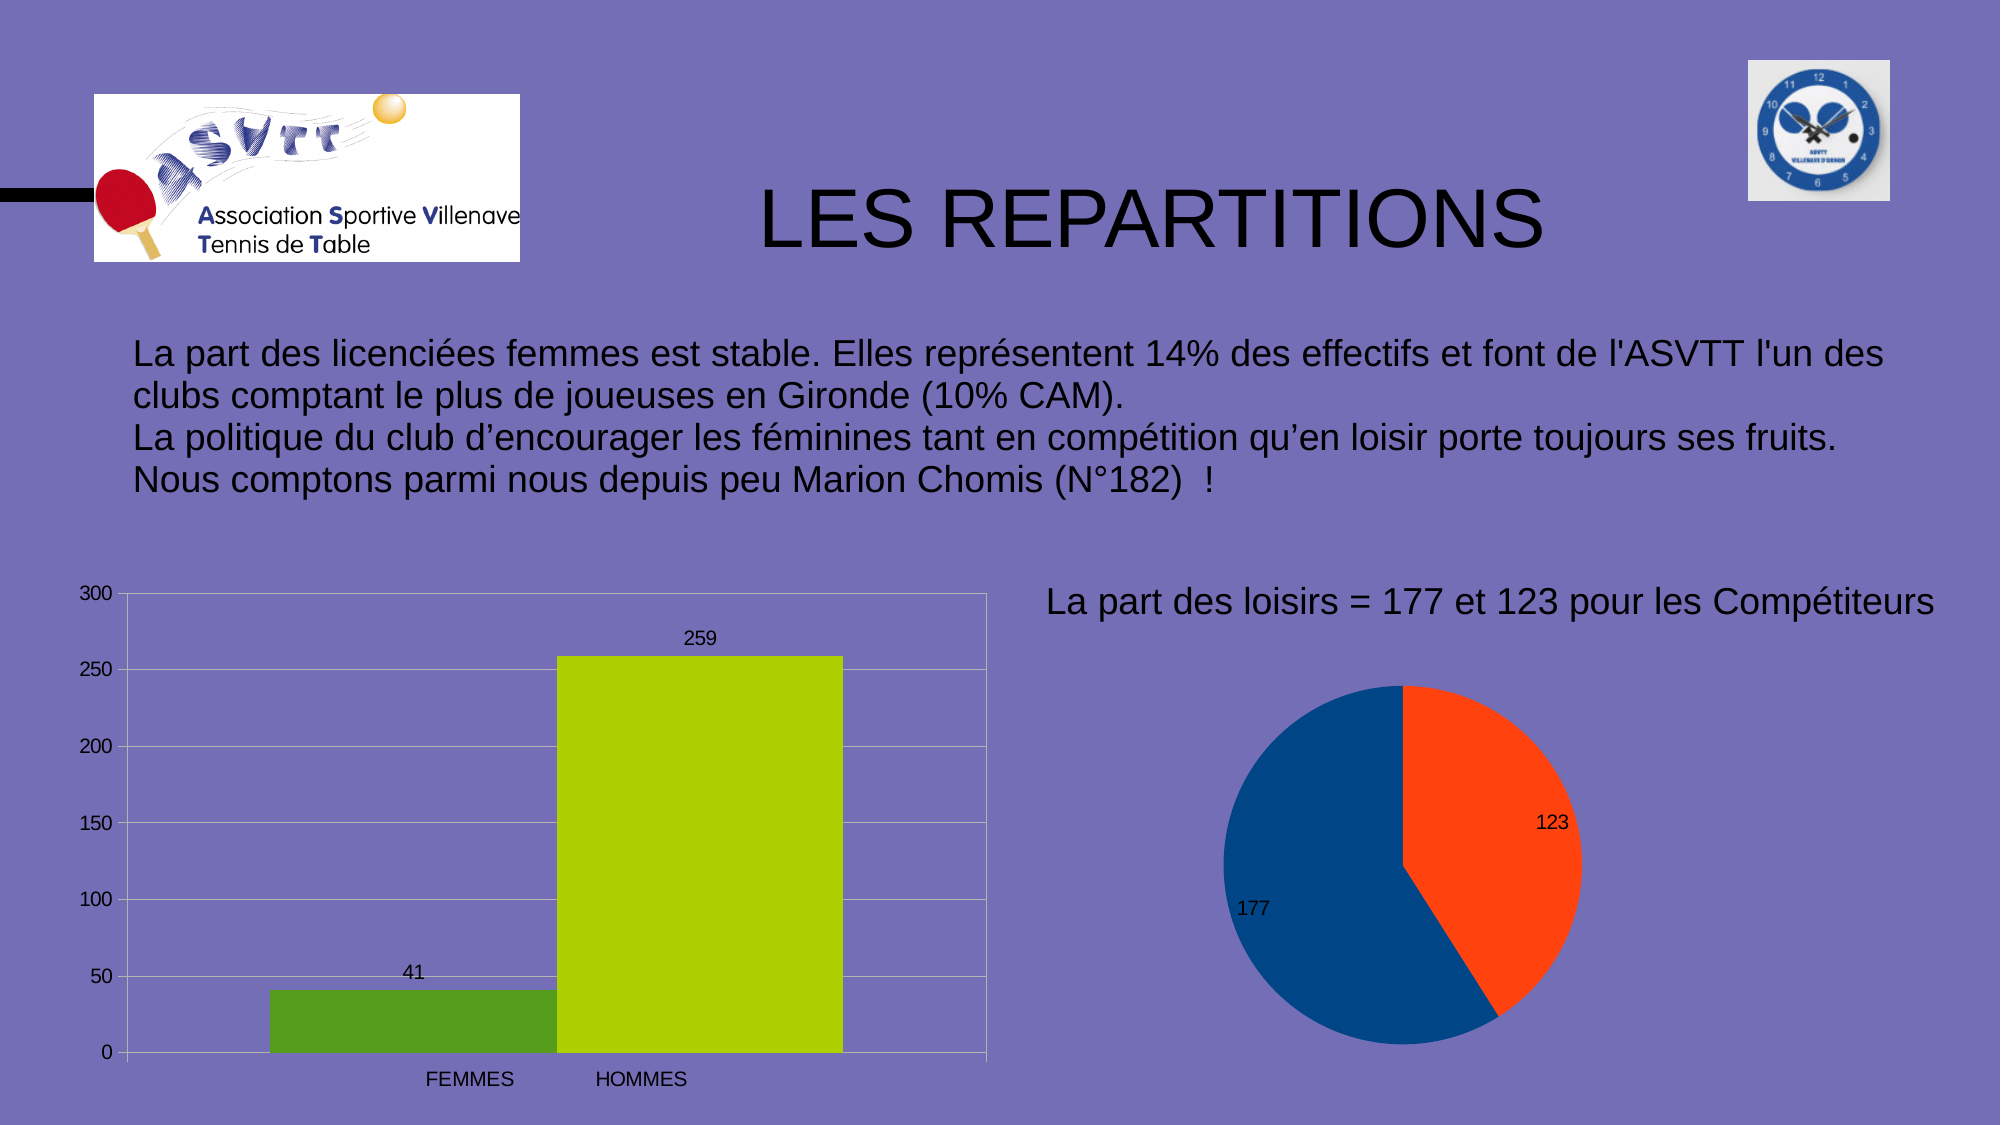

LES REPARTITIONS
La part des licenciées femmes est stable. Elles représentent 14% des effectifs et font de l'ASVTT l'un des clubs comptant le plus de joueuses en Gironde (10% CAM).
La politique du club d’encourager les féminines tant en compétition qu’en loisir porte toujours ses fruits.
Nous comptons parmi nous depuis peu Marion Chomis (N°182)  !
La part des loisirs = 177 et 123 pour les Compétiteurs
### Chart
| Category | 2 colonne | 3 colonne |
|---|---|---|
| FEMMES HOMMES | 41.0 | 259.0 |
### Chart
| Category | 2 colonne |
|---|---|
| Loisir | 177.0 |
| Compétition | 123.0 |